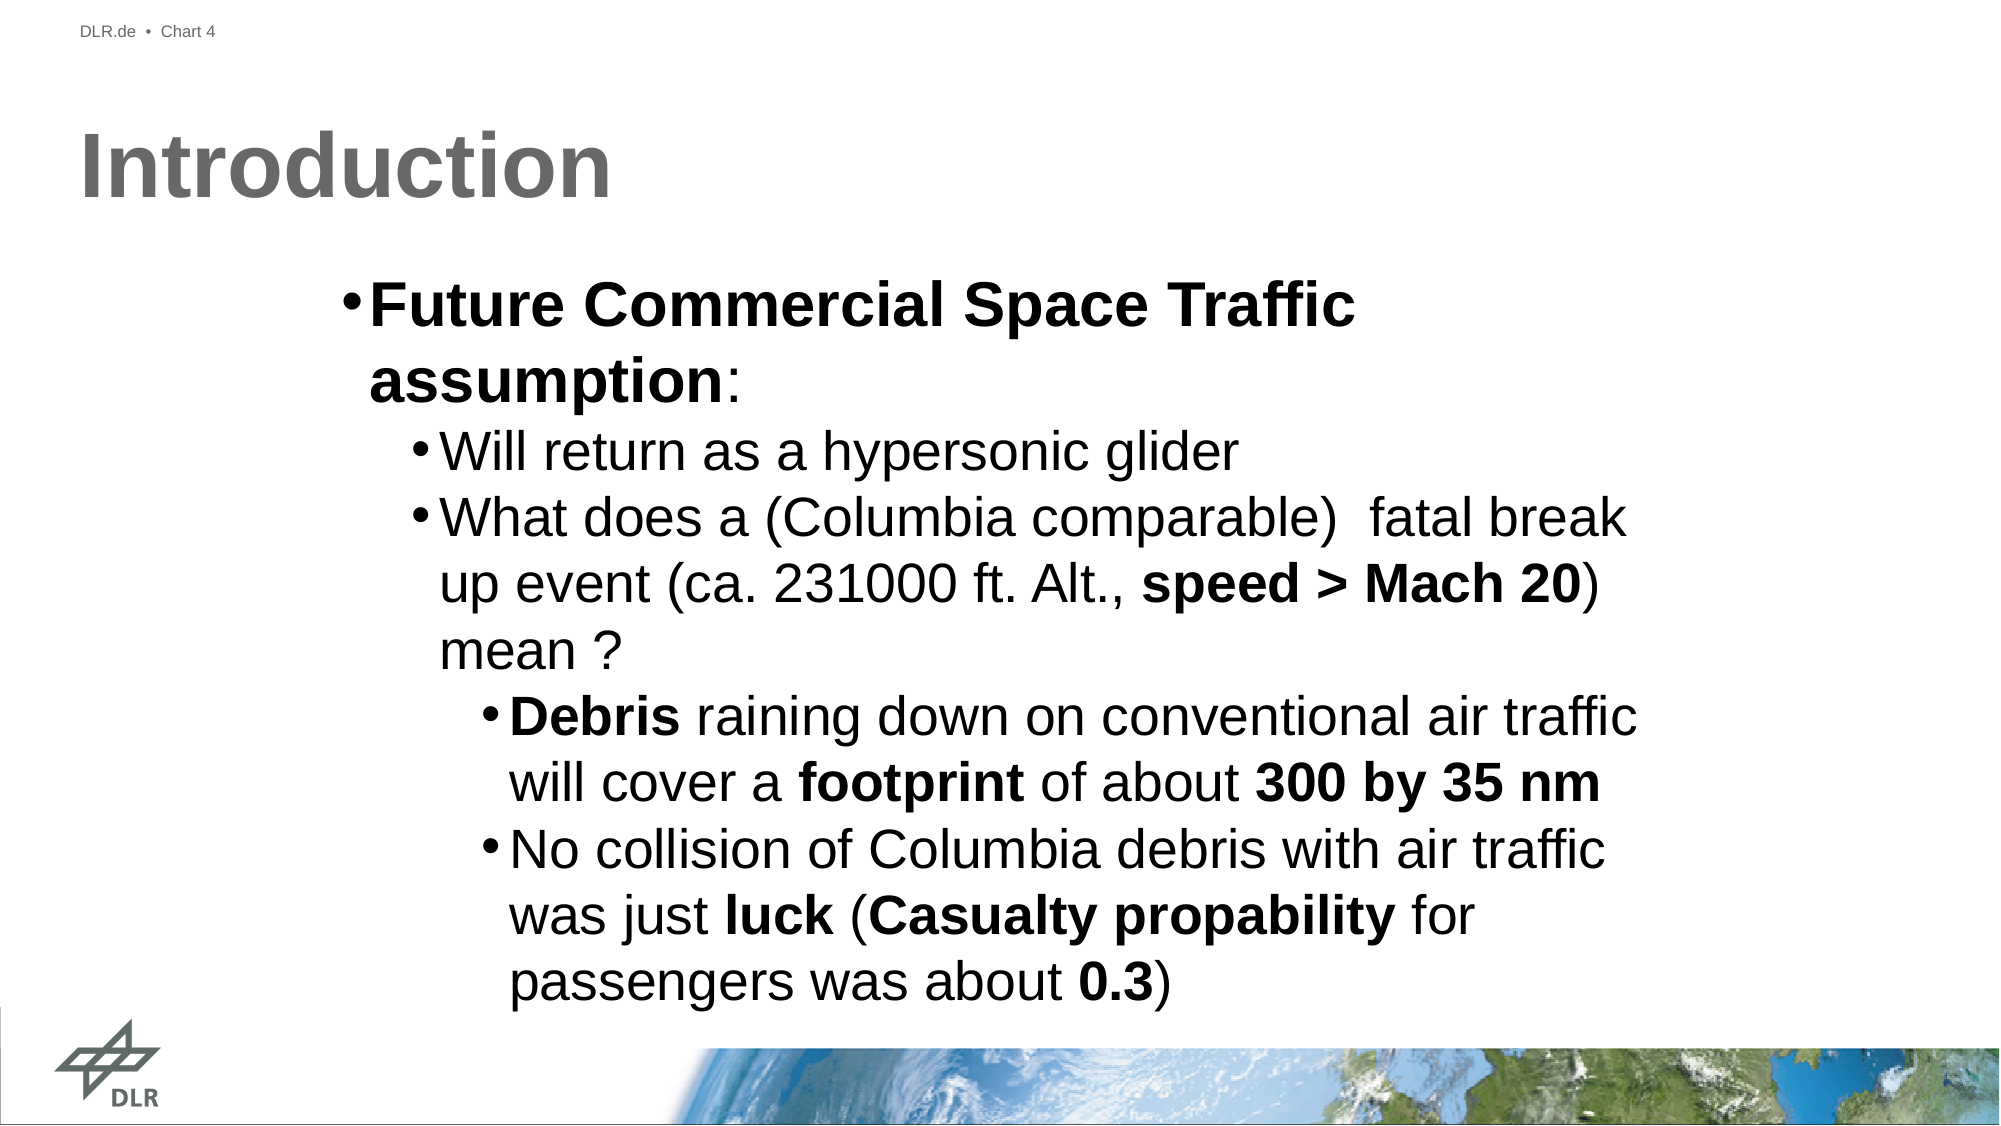

DLR.de • Chart
# Introduction
Future Commercial Space Traffic assumption:
Will return as a hypersonic glider
What does a (Columbia comparable) fatal break up event (ca. 231000 ft. Alt., speed > Mach 20) mean ?
Debris raining down on conventional air traffic will cover a footprint of about 300 by 35 nm
No collision of Columbia debris with air traffic was just luck (Casualty propability for passengers was about 0.3)